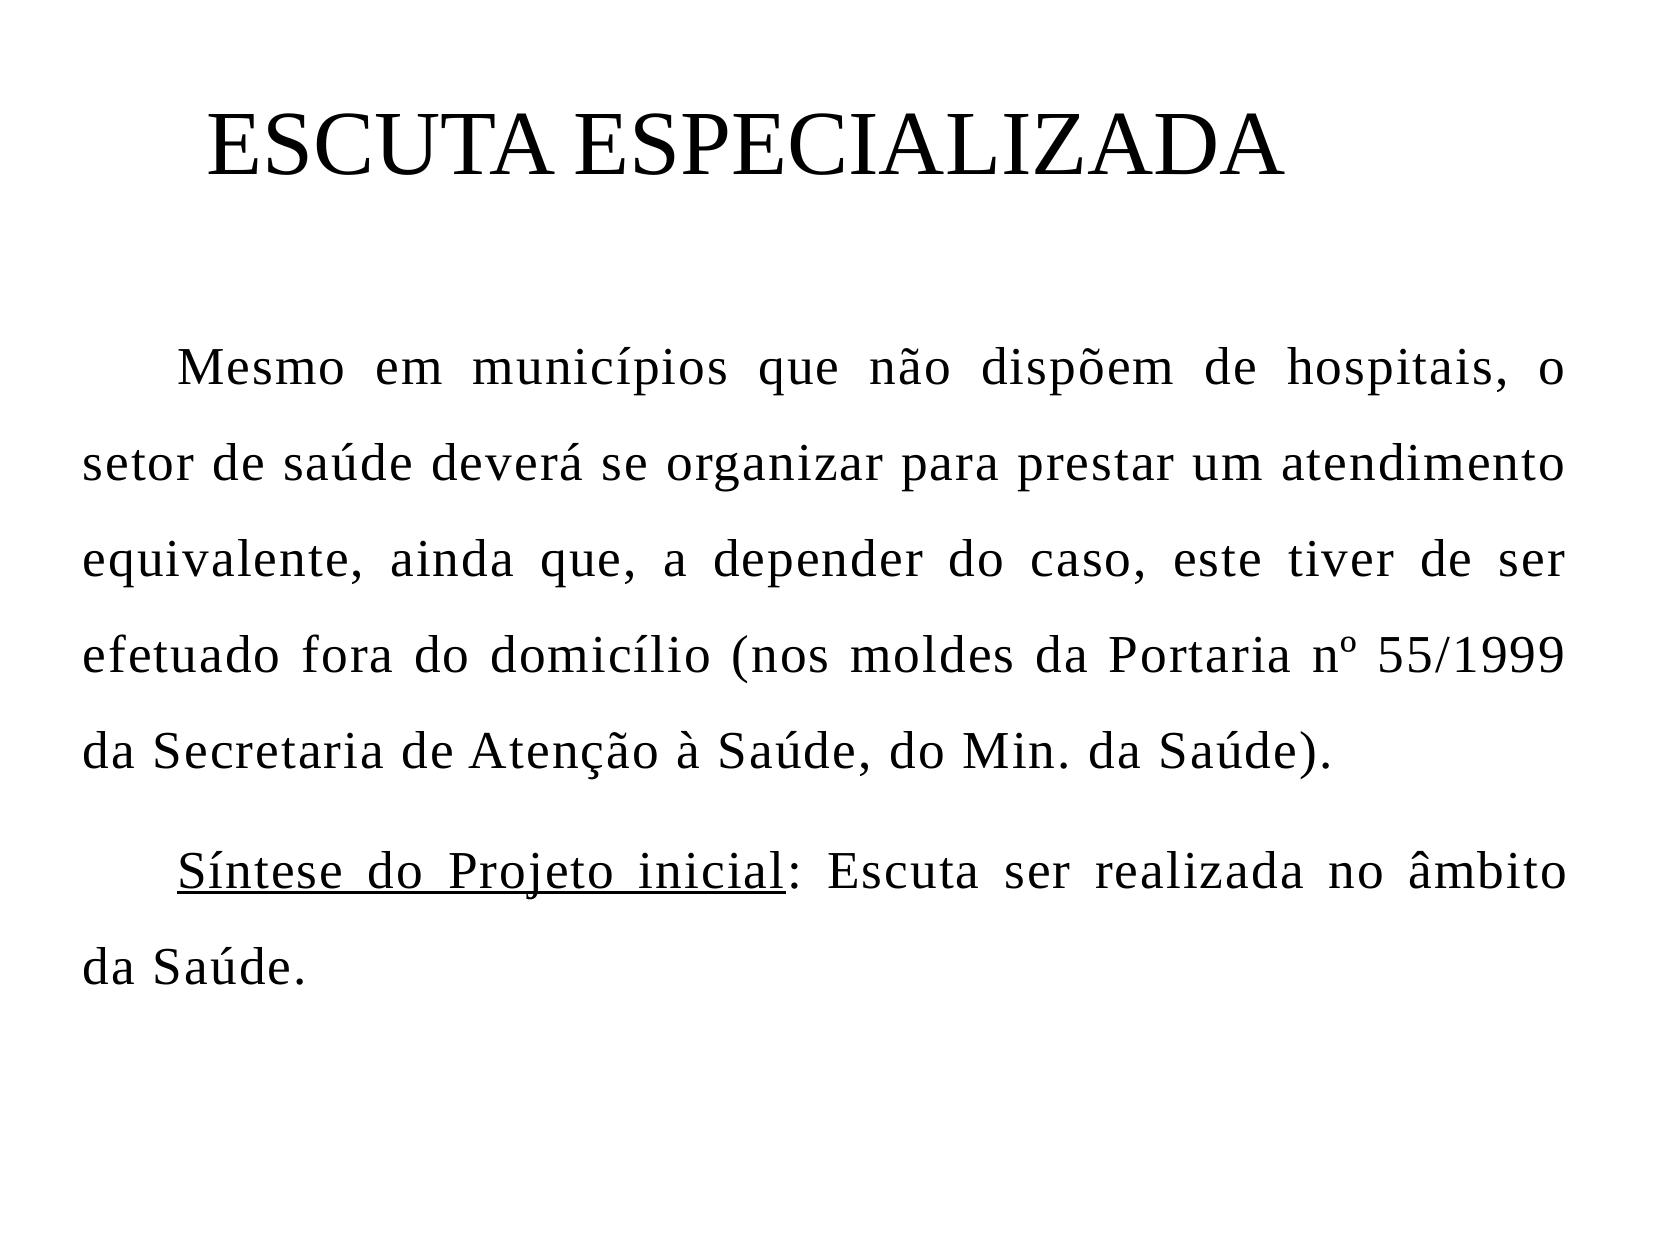

# ESCUTA ESPECIALIZADA
Mesmo em municípios que não dispõem de hospitais, o setor de saúde deverá se organizar para prestar um atendimento equivalente, ainda que, a depender do caso, este tiver de ser efetuado fora do domicílio (nos moldes da Portaria nº 55/1999 da Secretaria de Atenção à Saúde, do Min. da Saúde).
Síntese do Projeto inicial: Escuta ser realizada no âmbito da Saúde.